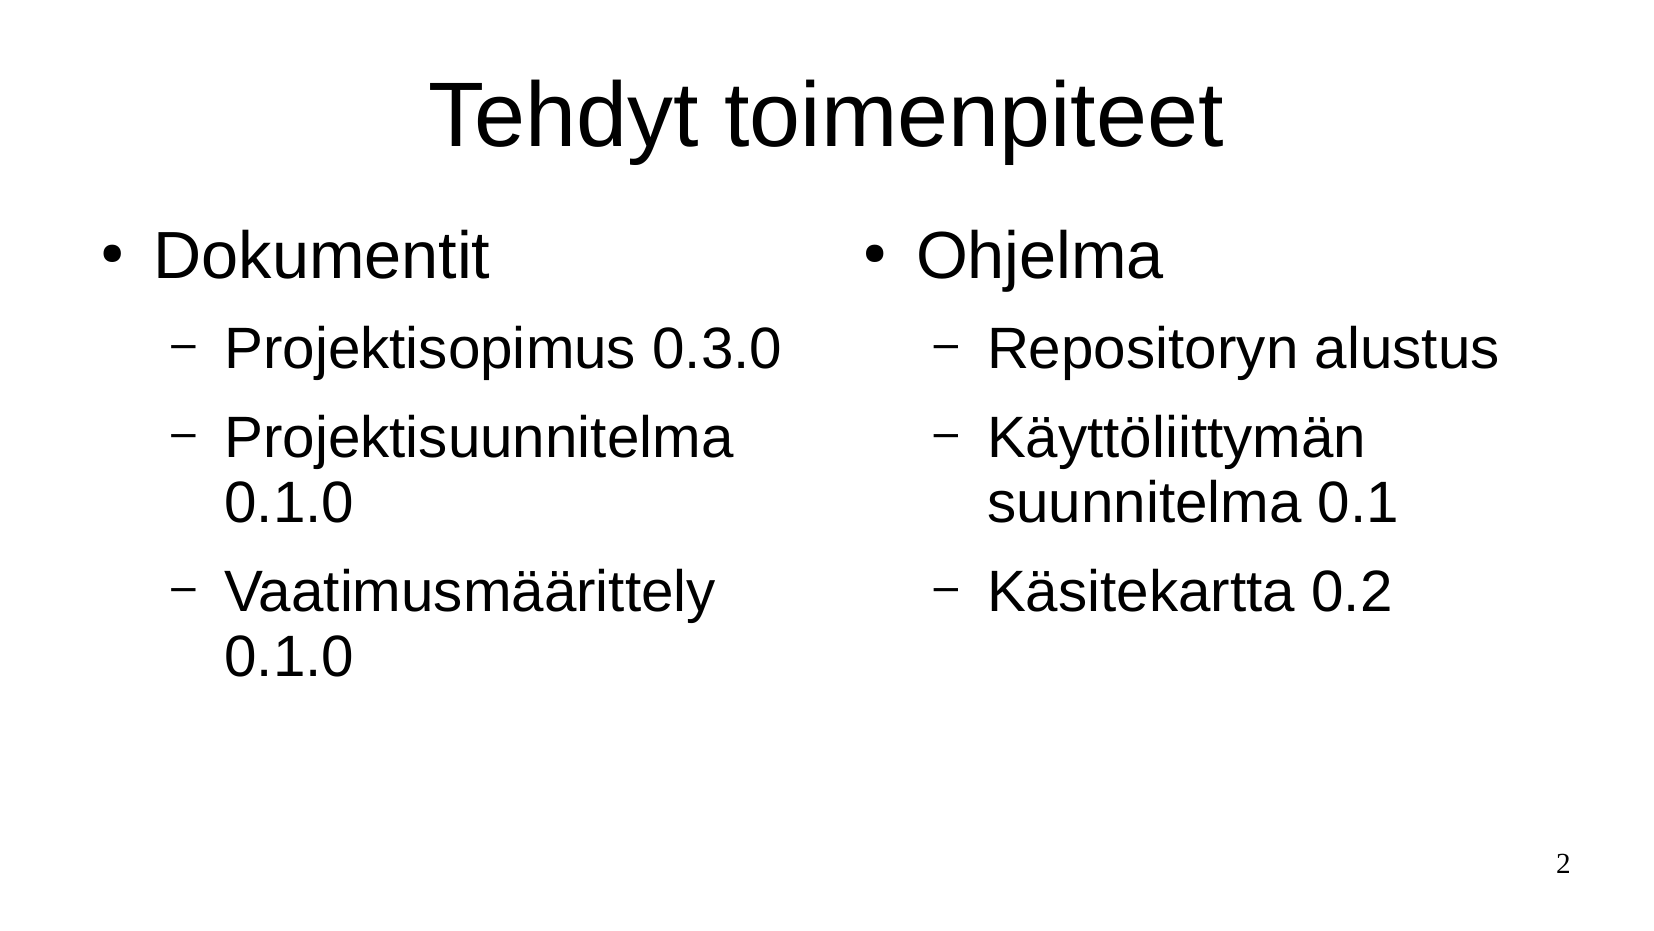

# Tehdyt toimenpiteet
Dokumentit
Projektisopimus 0.3.0
Projektisuunnitelma 0.1.0
Vaatimusmäärittely 0.1.0
Ohjelma
Repositoryn alustus
Käyttöliittymän suunnitelma 0.1
Käsitekartta 0.2
2